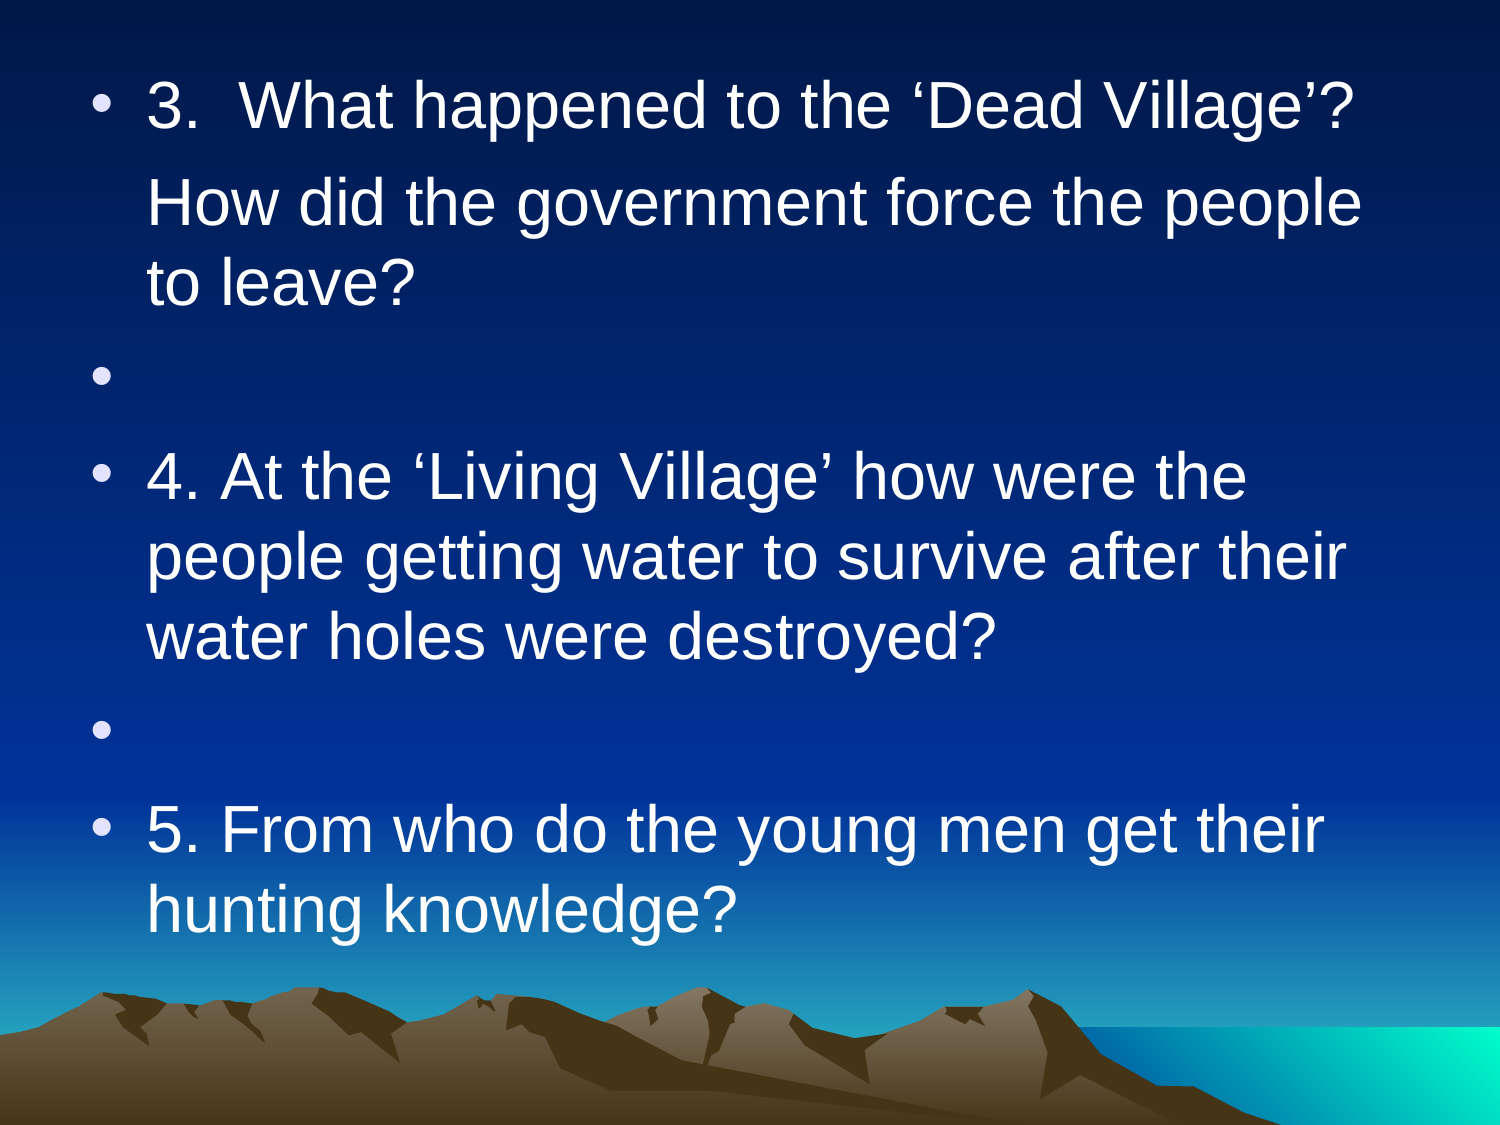

# 3. What happened to the ‘Dead Village’?
How did the government force the people to leave?
4. At the ‘Living Village’ how were the people getting water to survive after their water holes were destroyed?
5. From who do the young men get their hunting knowledge?